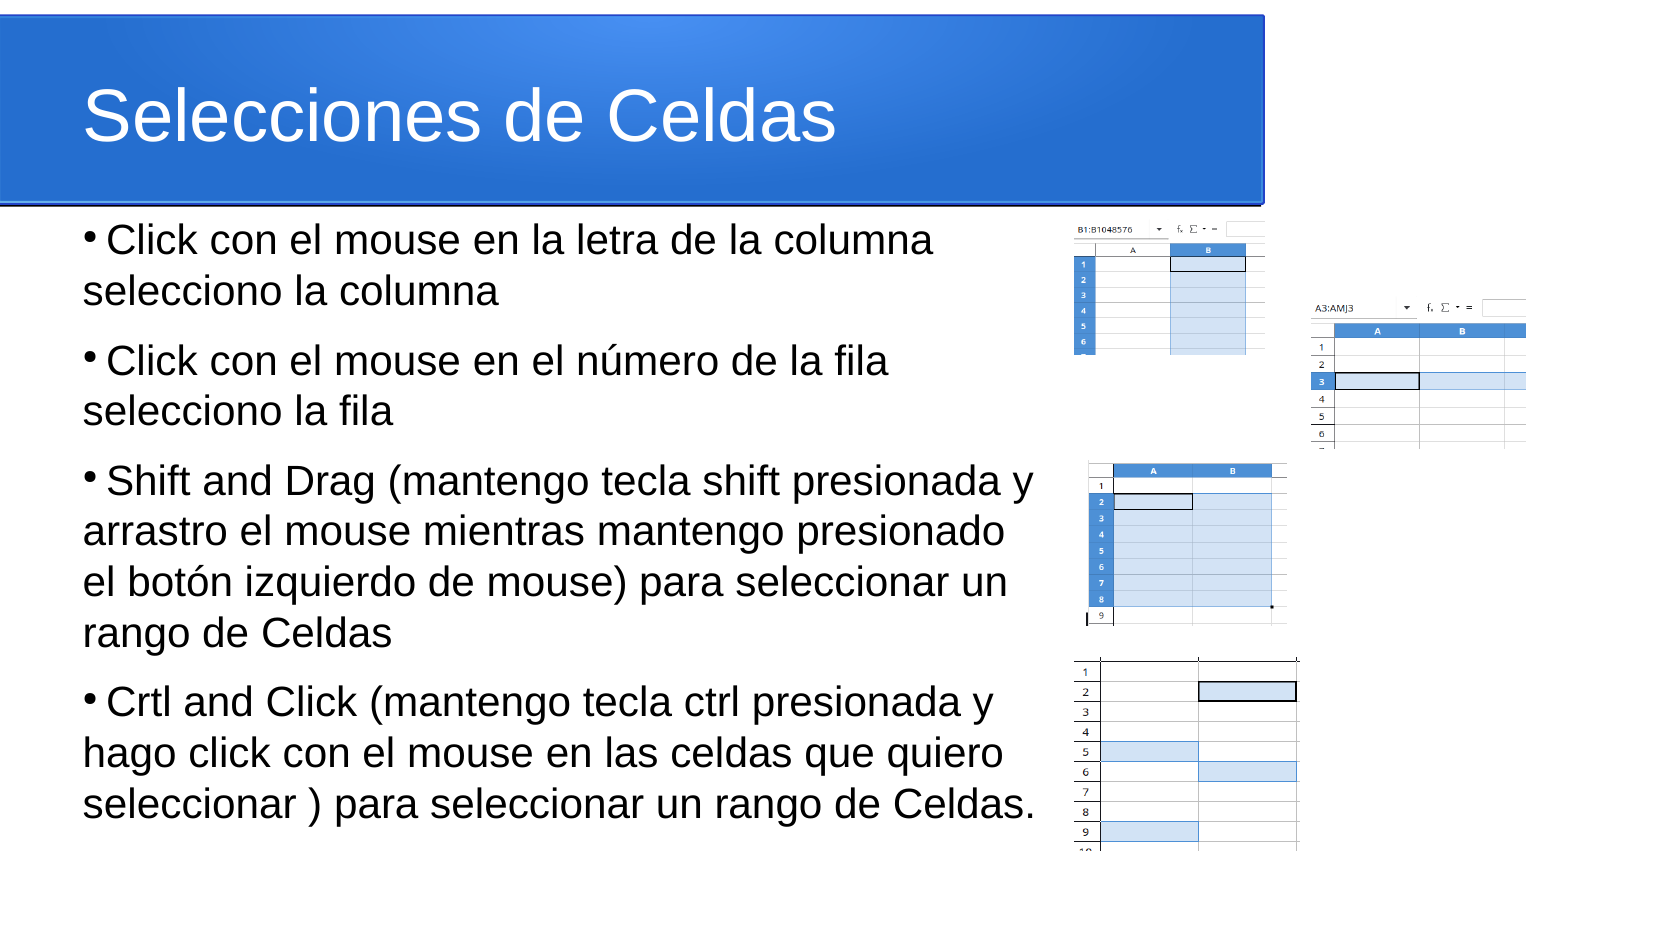

# Selecciones de Celdas
 Click con el mouse en la letra de la columna selecciono la columna
 Click con el mouse en el número de la fila selecciono la fila
 Shift and Drag (mantengo tecla shift presionada y arrastro el mouse mientras mantengo presionado el botón izquierdo de mouse) para seleccionar un rango de Celdas
 Crtl and Click (mantengo tecla ctrl presionada y hago click con el mouse en las celdas que quiero seleccionar ) para seleccionar un rango de Celdas.